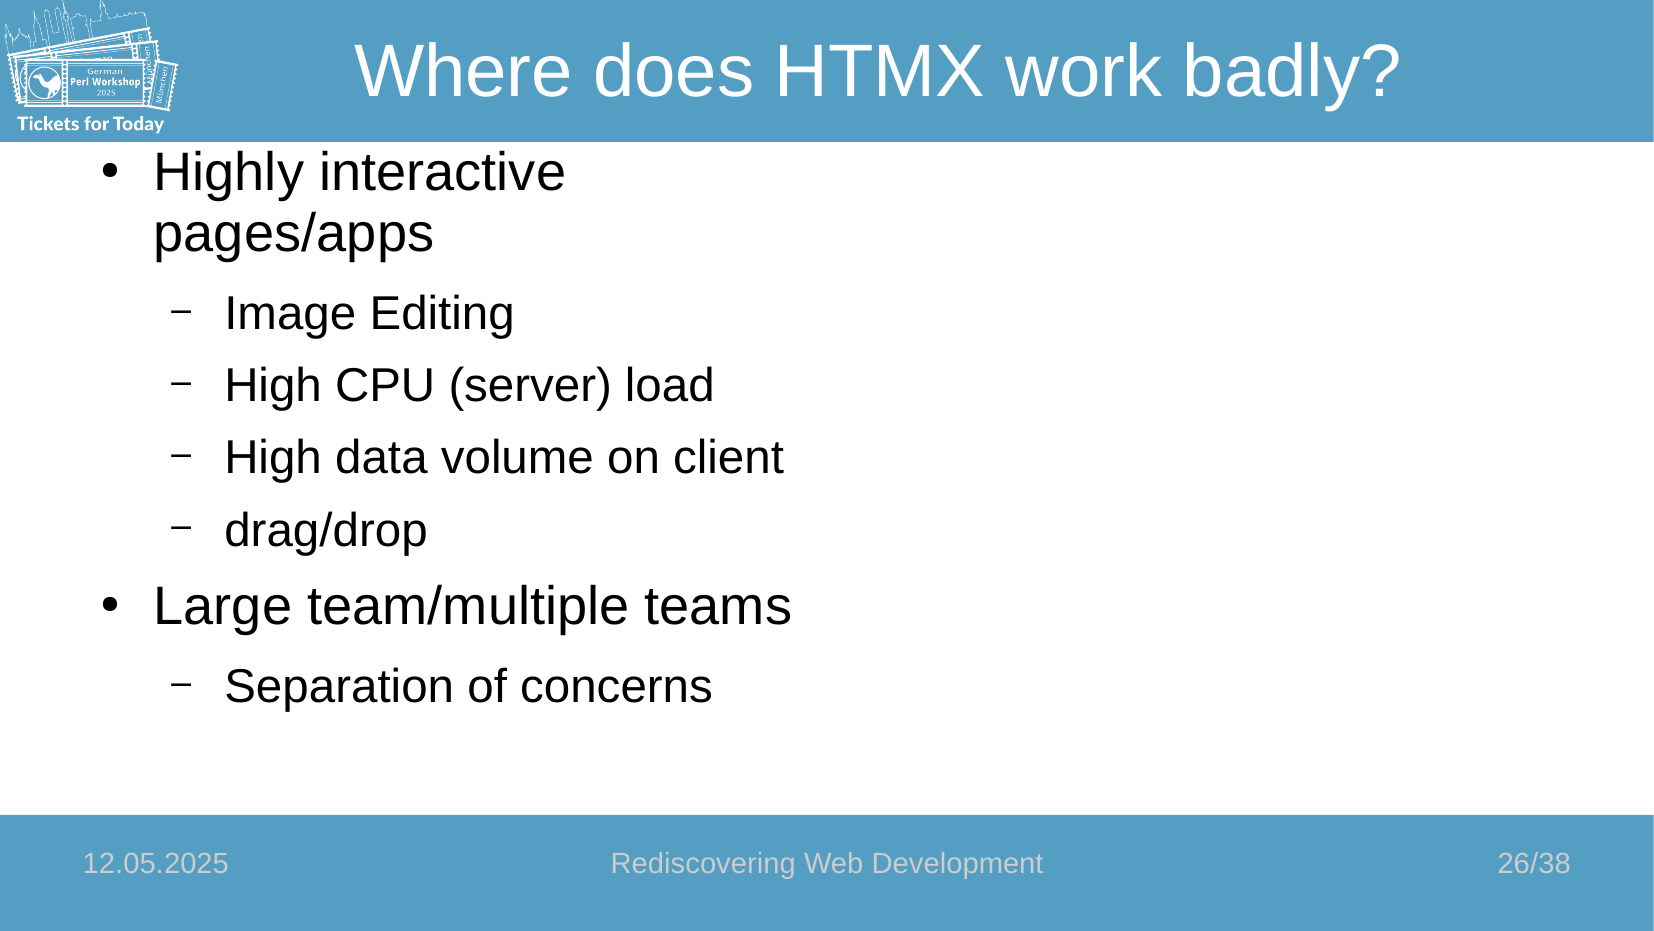

# Where does HTMX work badly?
Highly interactive pages/apps
Image Editing
High CPU (server) load
High data volume on client
drag/drop
Large team/multiple teams
Separation of concerns
08. März 2019
26